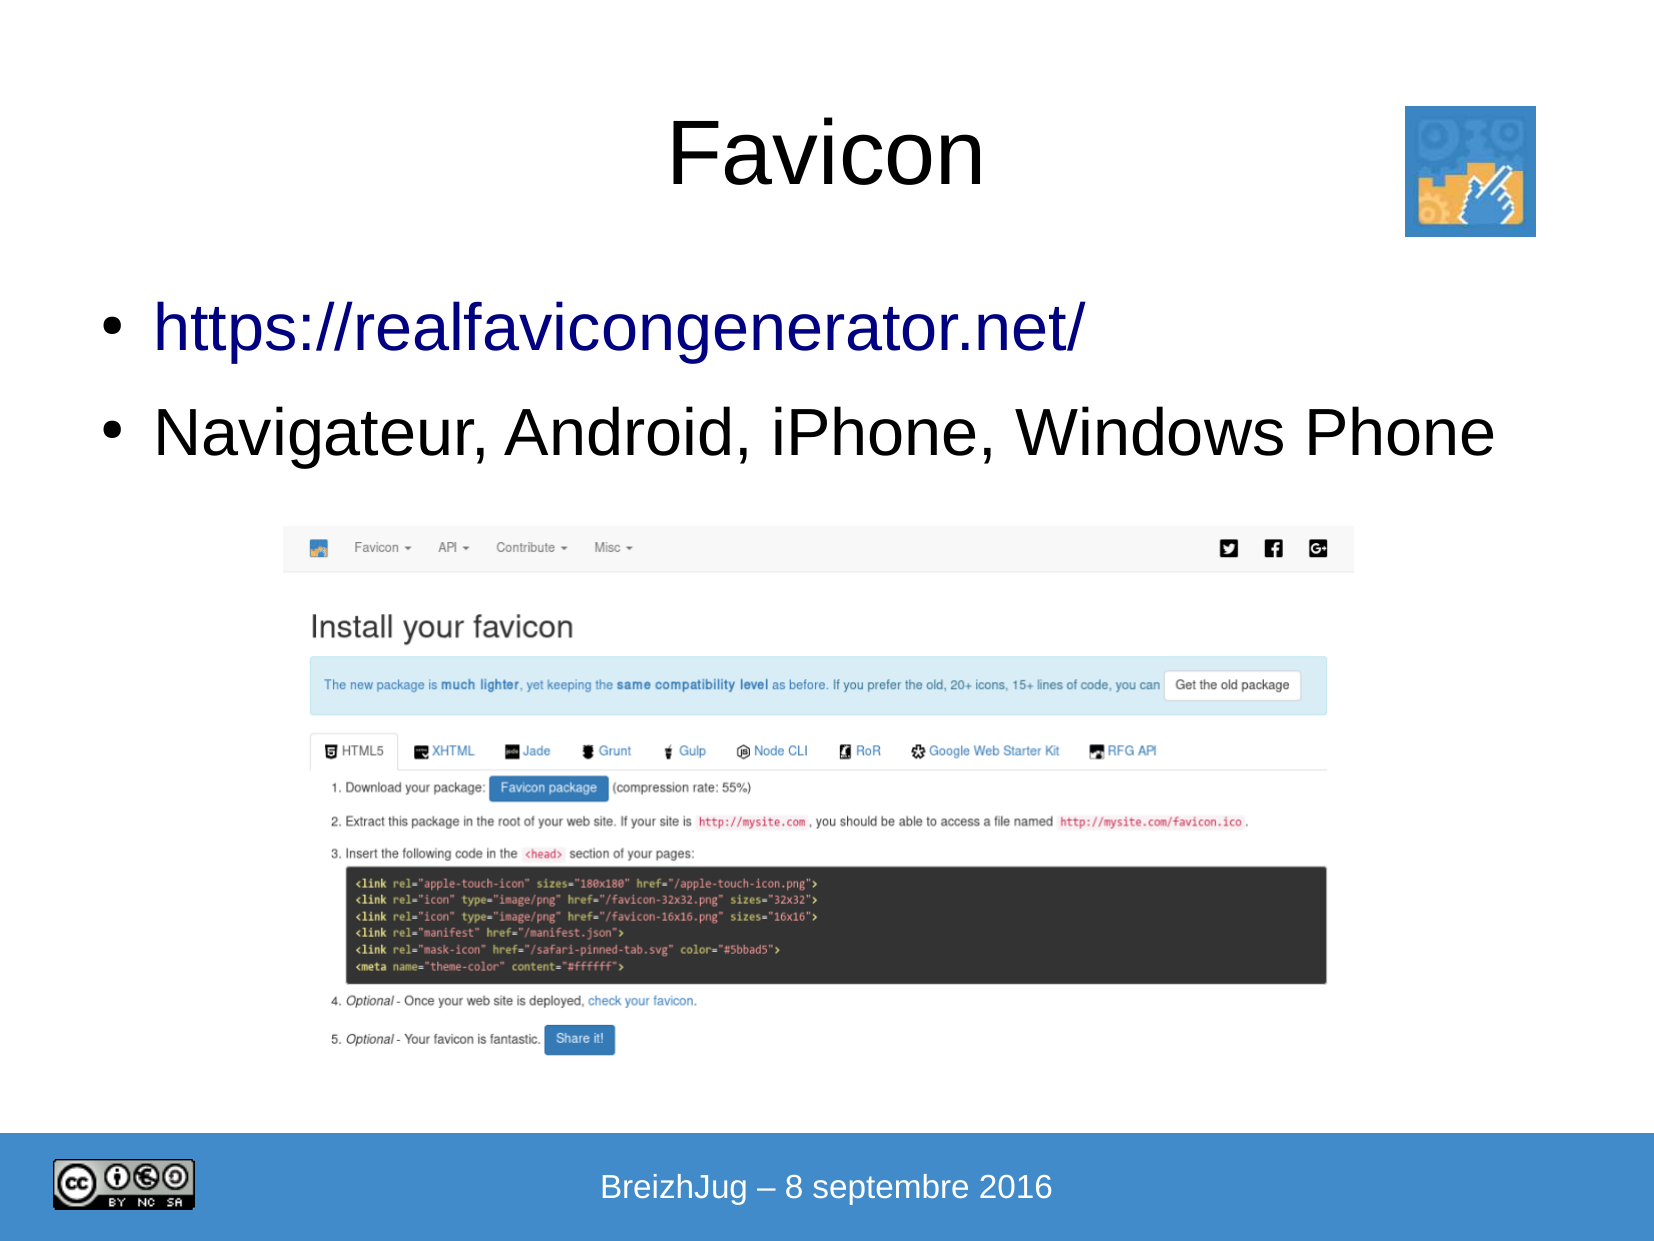

# Favicon
https://realfavicongenerator.net/
Navigateur, Android, iPhone, Windows Phone